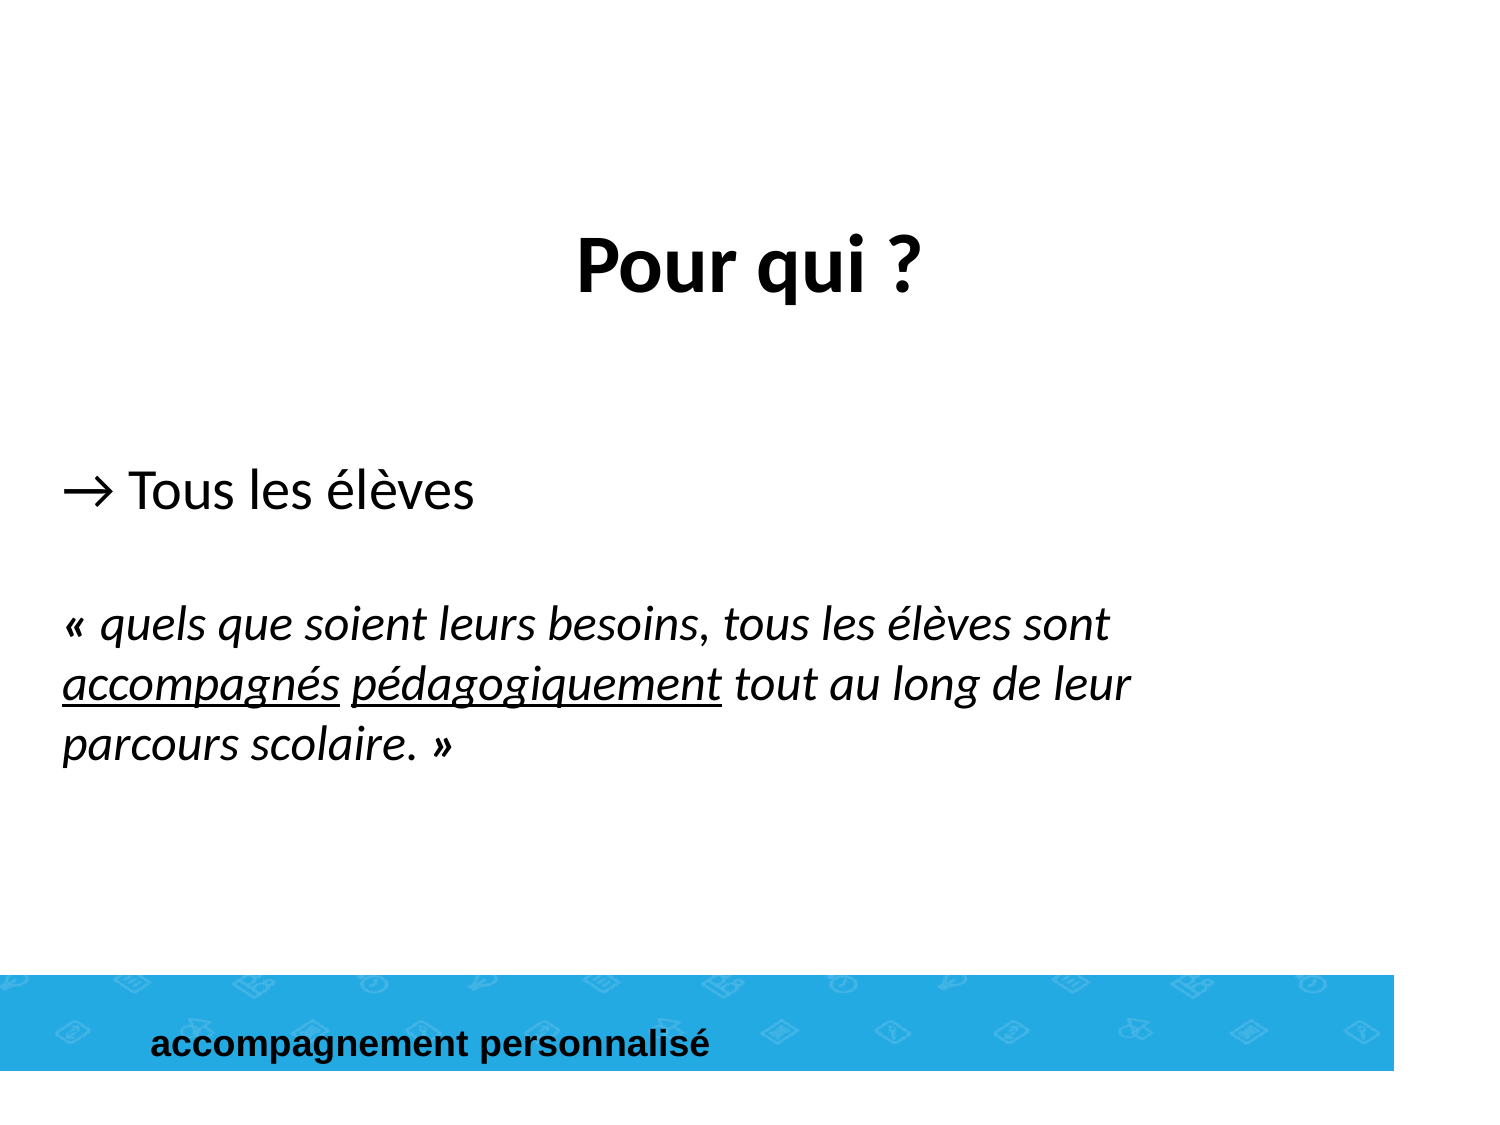

# Pour qui ?
→ Tous les élèves
« quels que soient leurs besoins, tous les élèves sont accompagnés pédagogiquement tout au long de leur parcours scolaire. »
accompagnement personnalisé